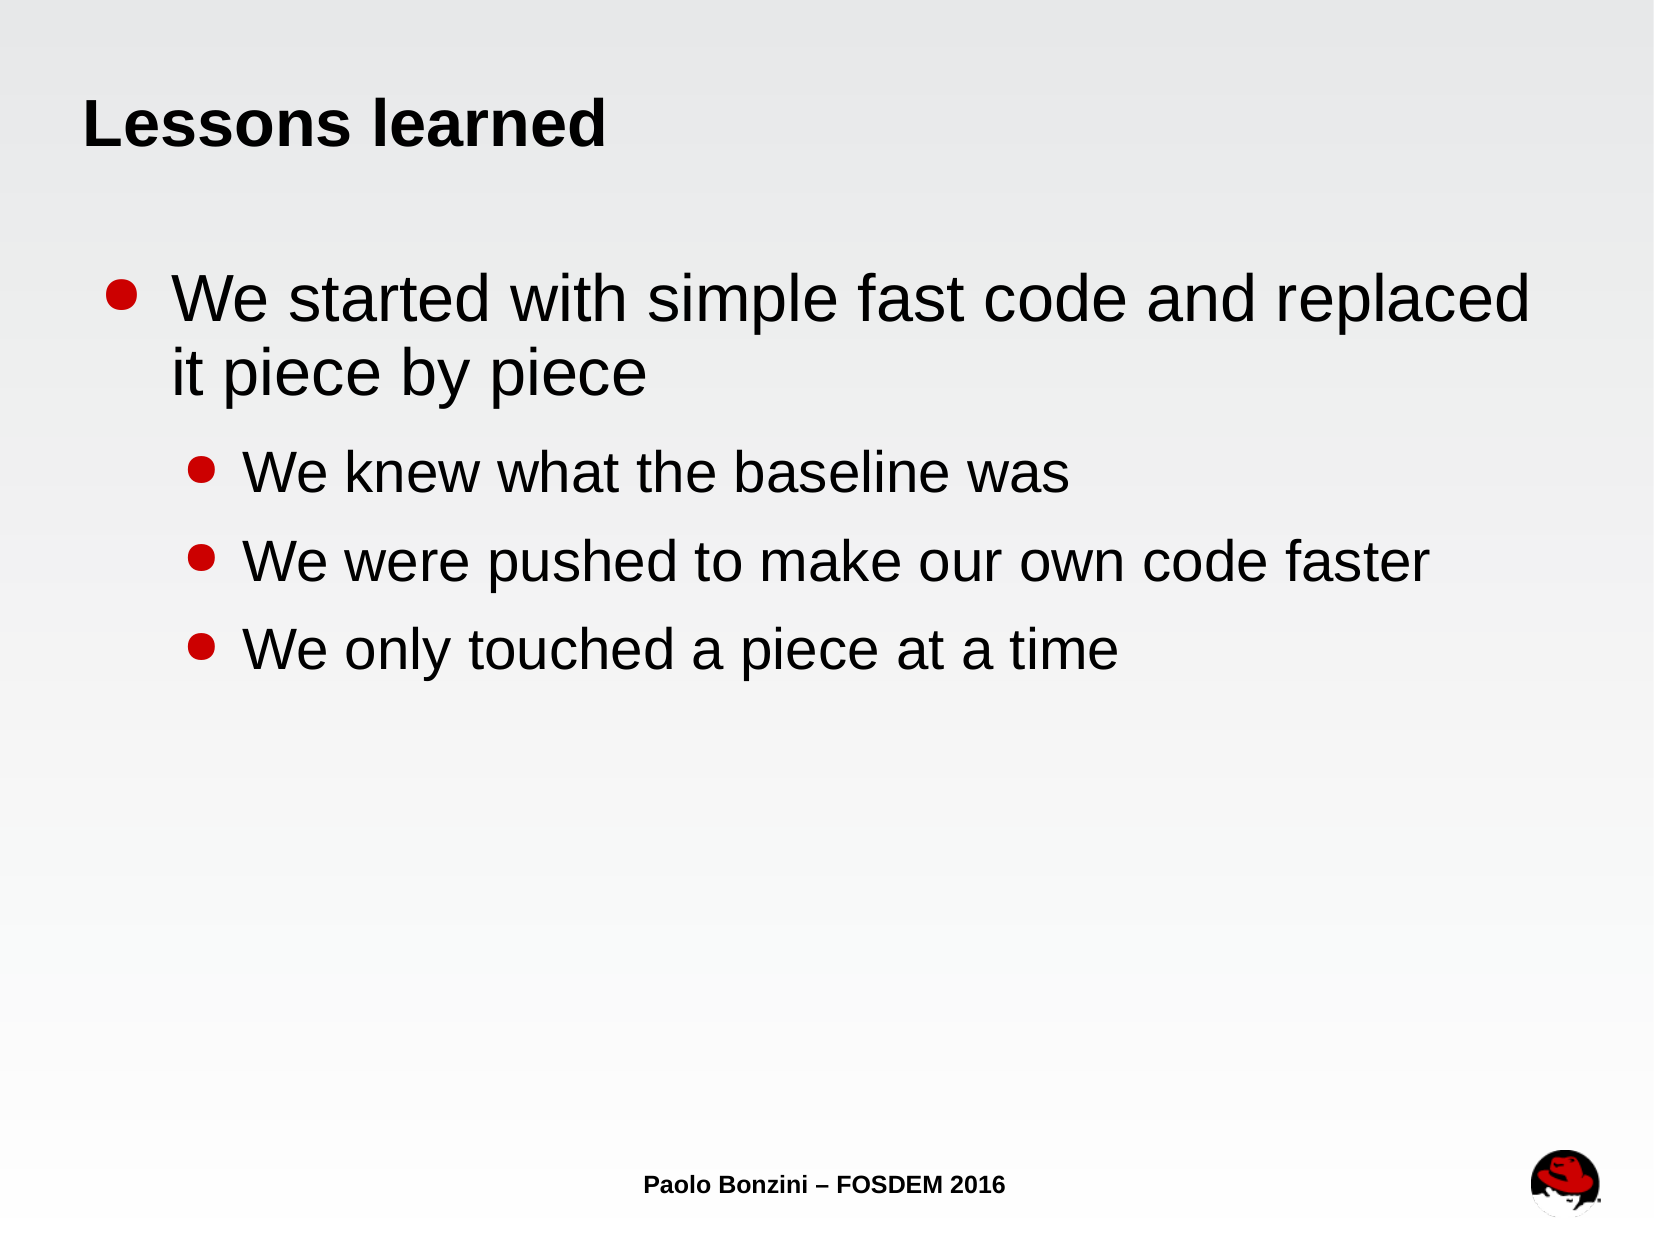

# Lessons learned
We started with simple fast code and replaced it piece by piece
We knew what the baseline was
We were pushed to make our own code faster
We only touched a piece at a time